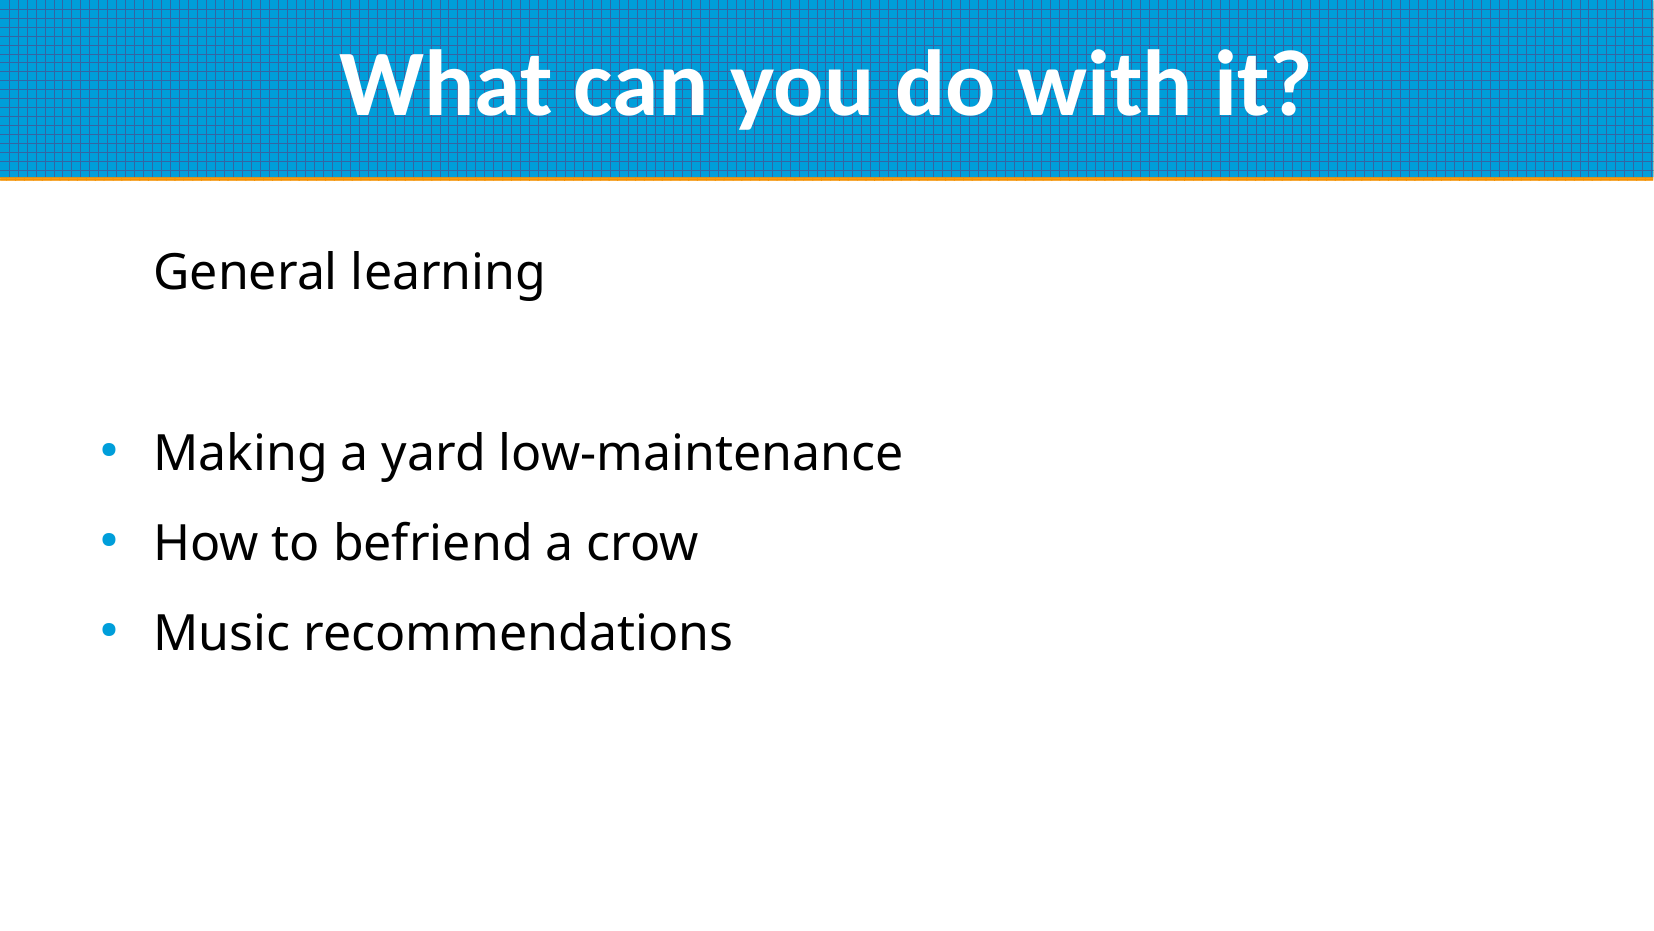

# What can you do with it?
General learning
Making a yard low-maintenance
How to befriend a crow
Music recommendations